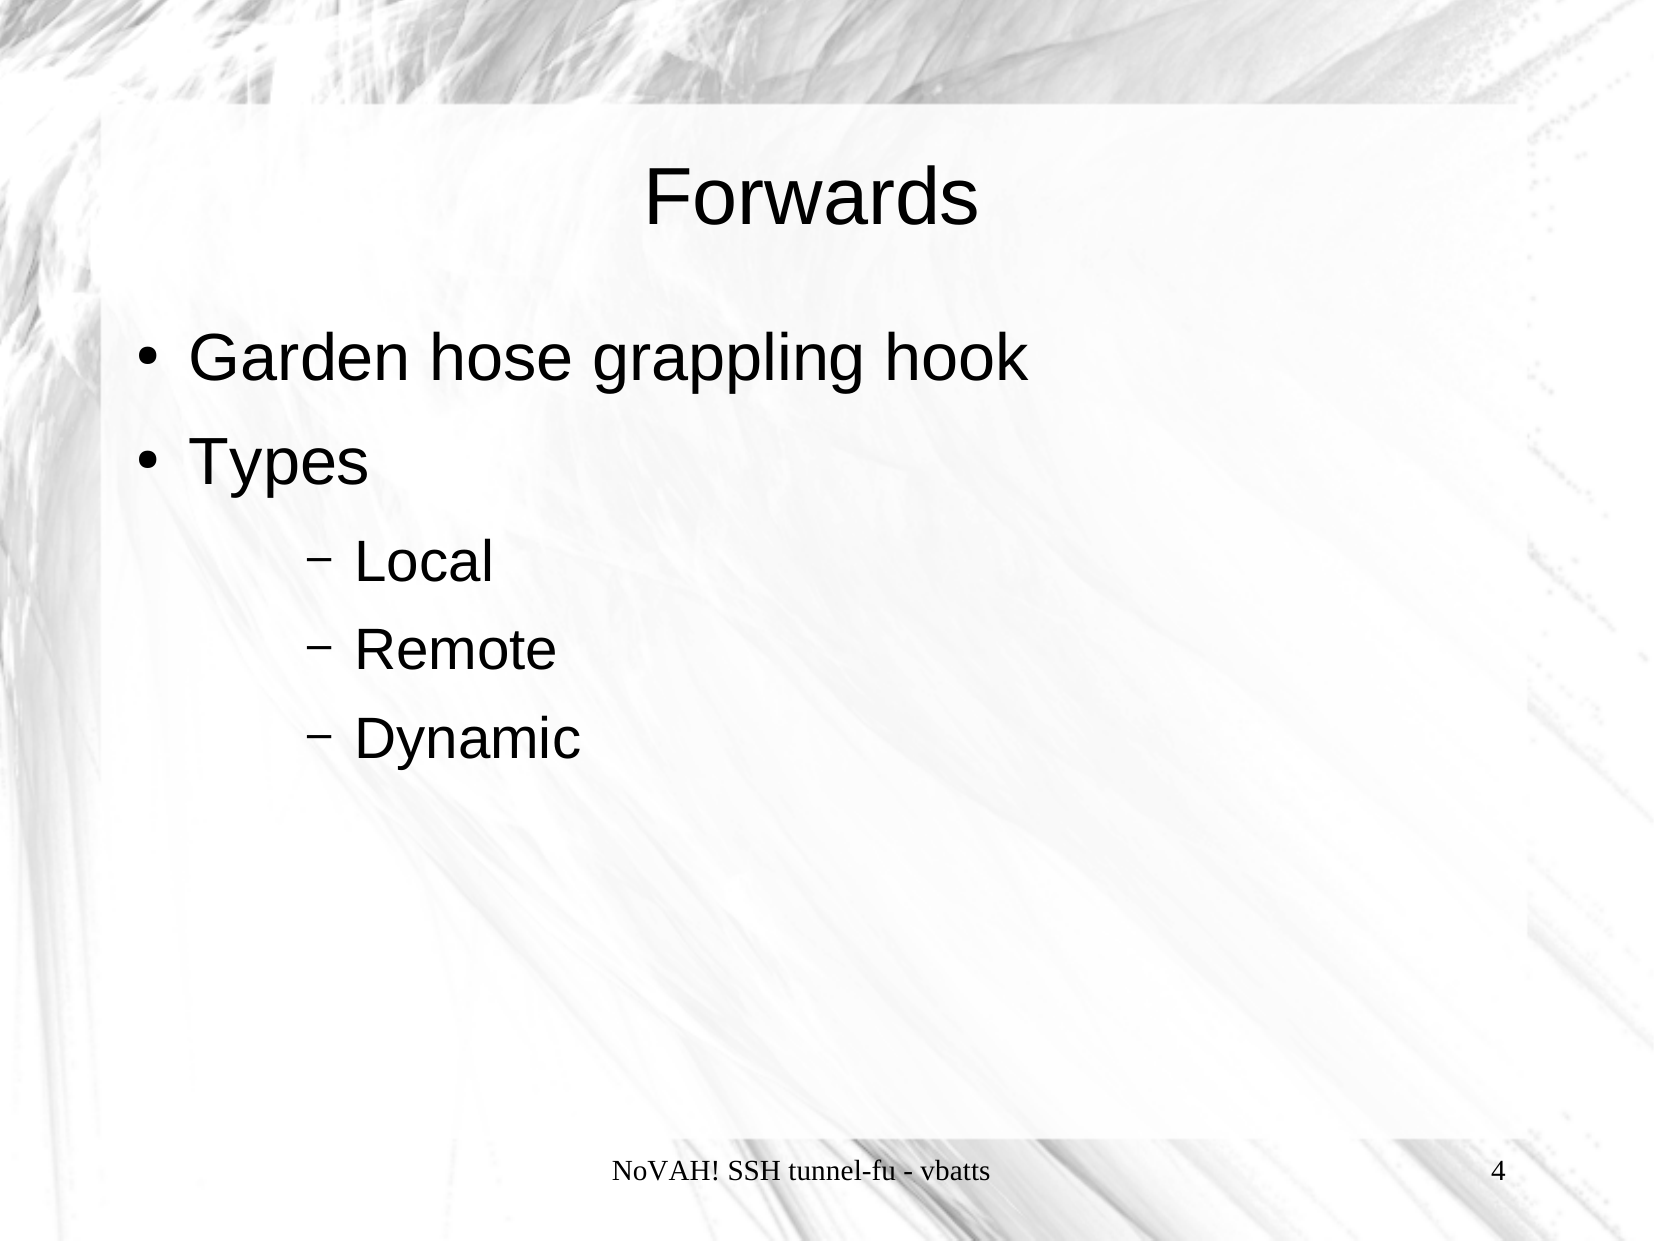

# Forwards
Garden hose grappling hook
Types
Local
Remote
Dynamic
NoVAH! SSH tunnel-fu - vbatts
4